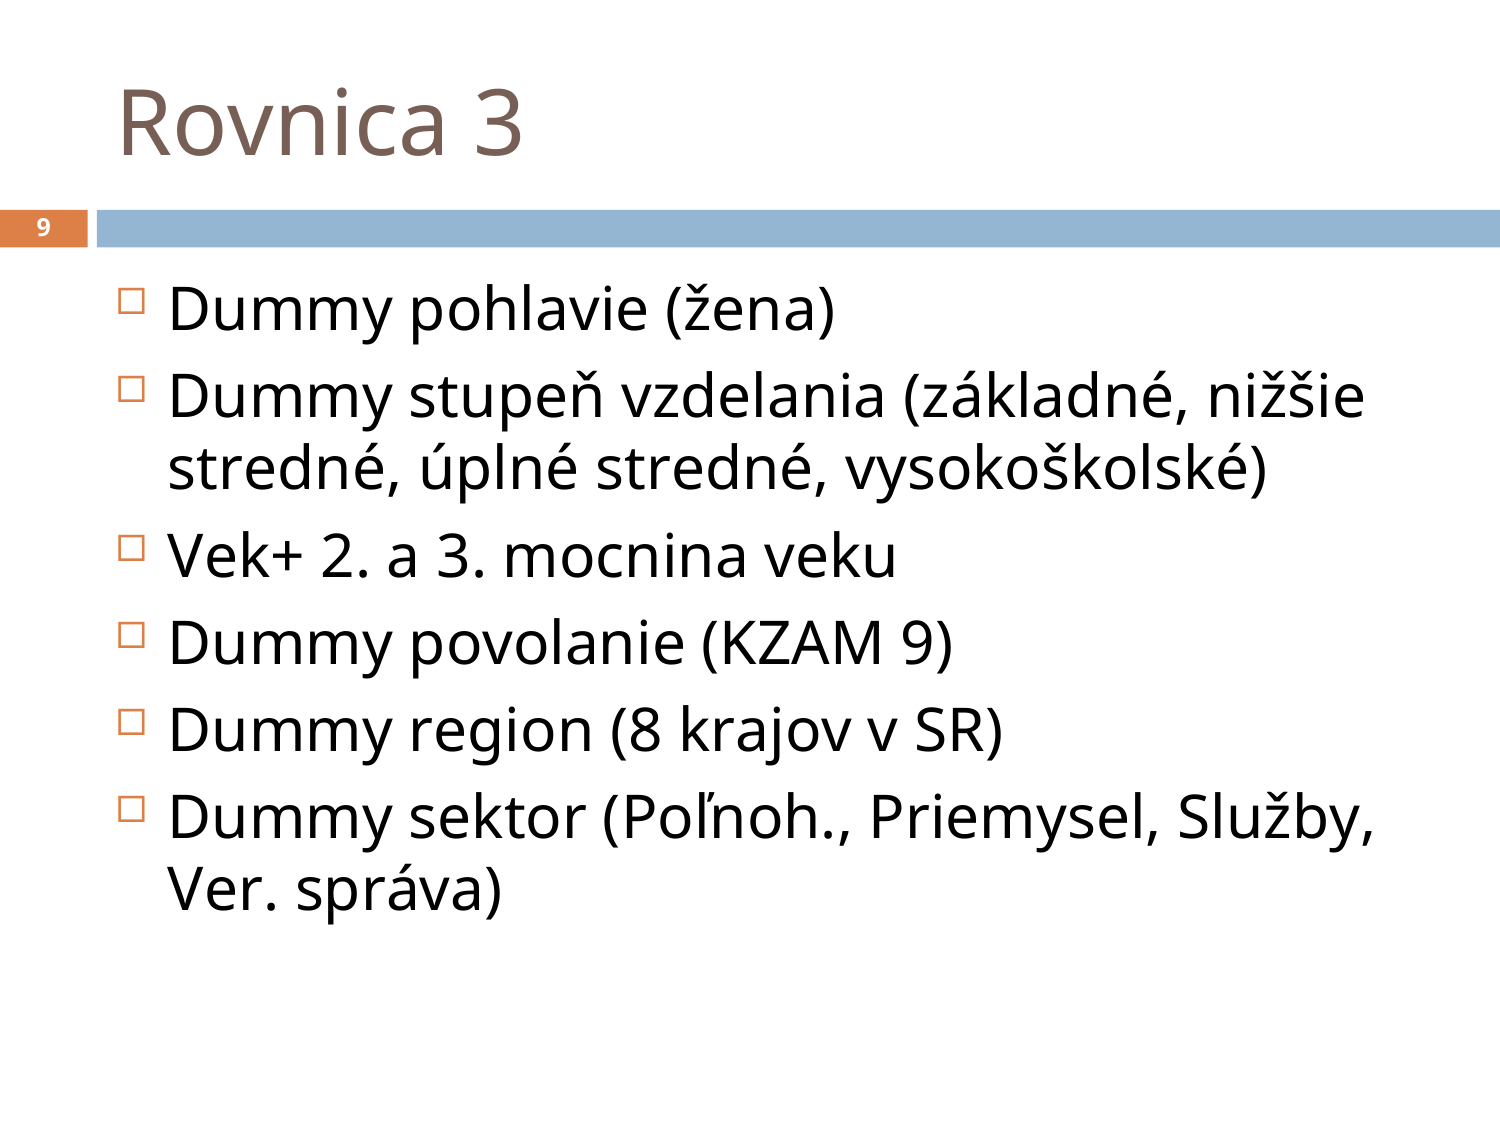

# Rovnica 3
Dummy pohlavie (žena)
Dummy stupeň vzdelania (základné, nižšie stredné, úplné stredné, vysokoškolské)
Vek+ 2. a 3. mocnina veku
Dummy povolanie (KZAM 9)
Dummy region (8 krajov v SR)
Dummy sektor (Poľnoh., Priemysel, Služby, Ver. správa)